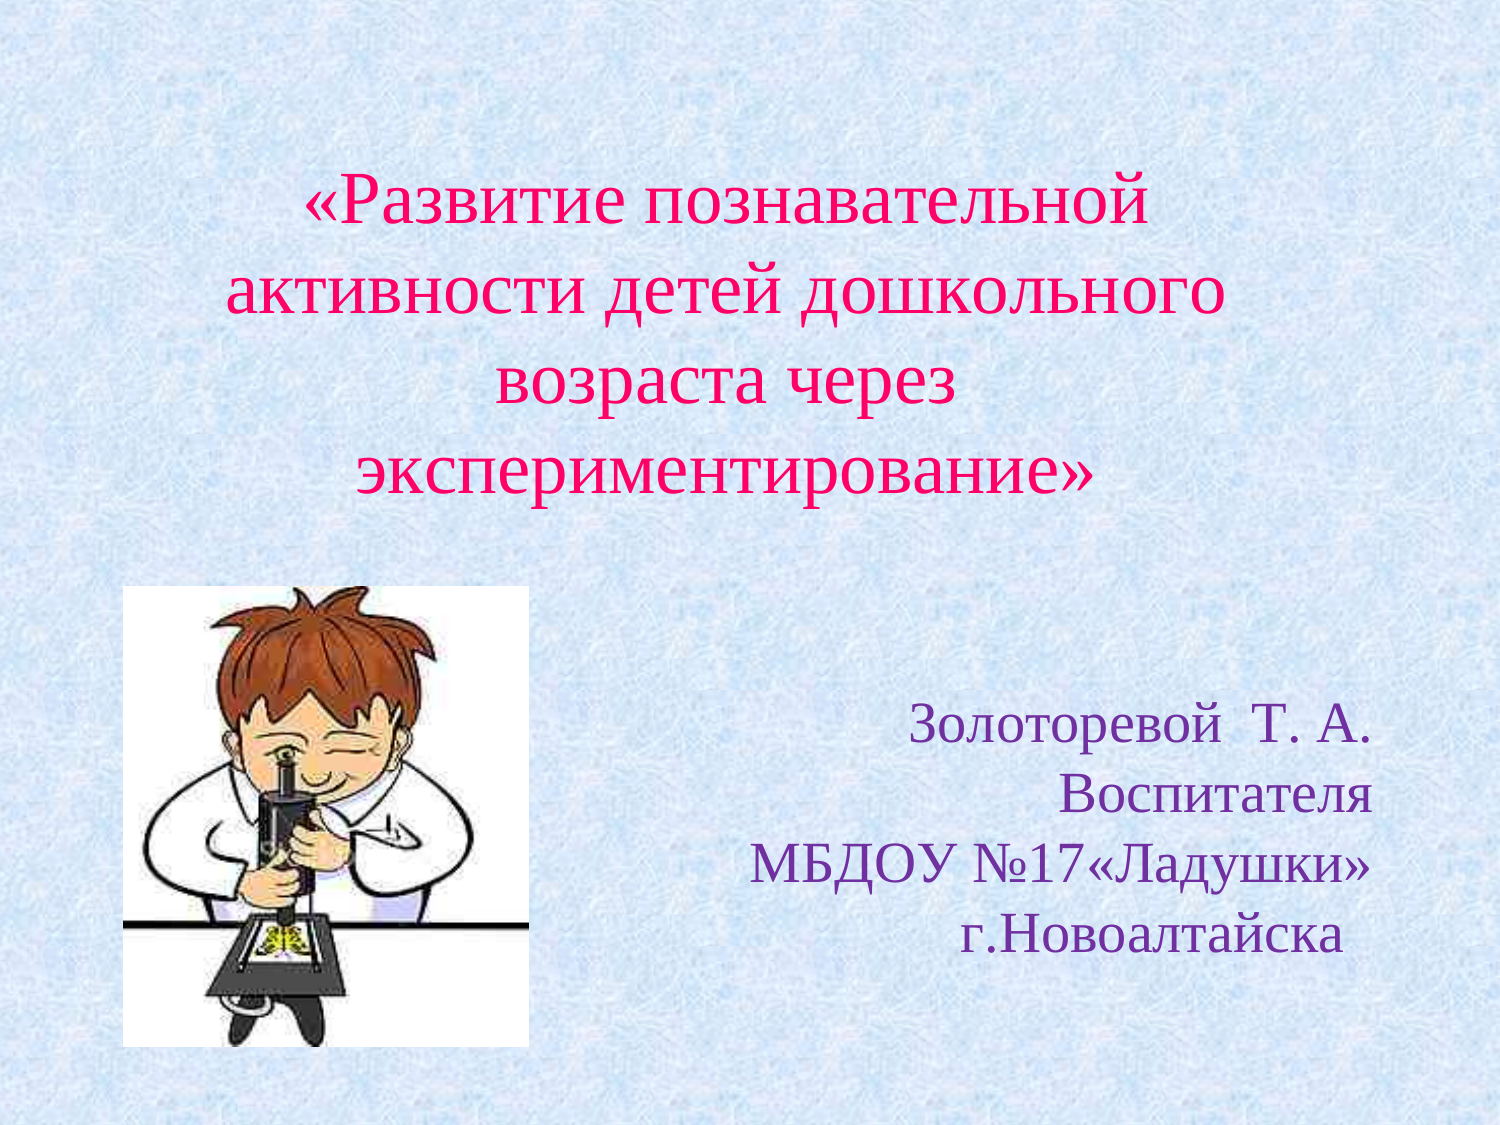

«Развитие познавательной активности детей дошкольного возраста через
экспериментирование»
Золоторевой Т. А.
 Воспитателя
 МБДОУ №17«Ладушки»
г.Новоалтайска